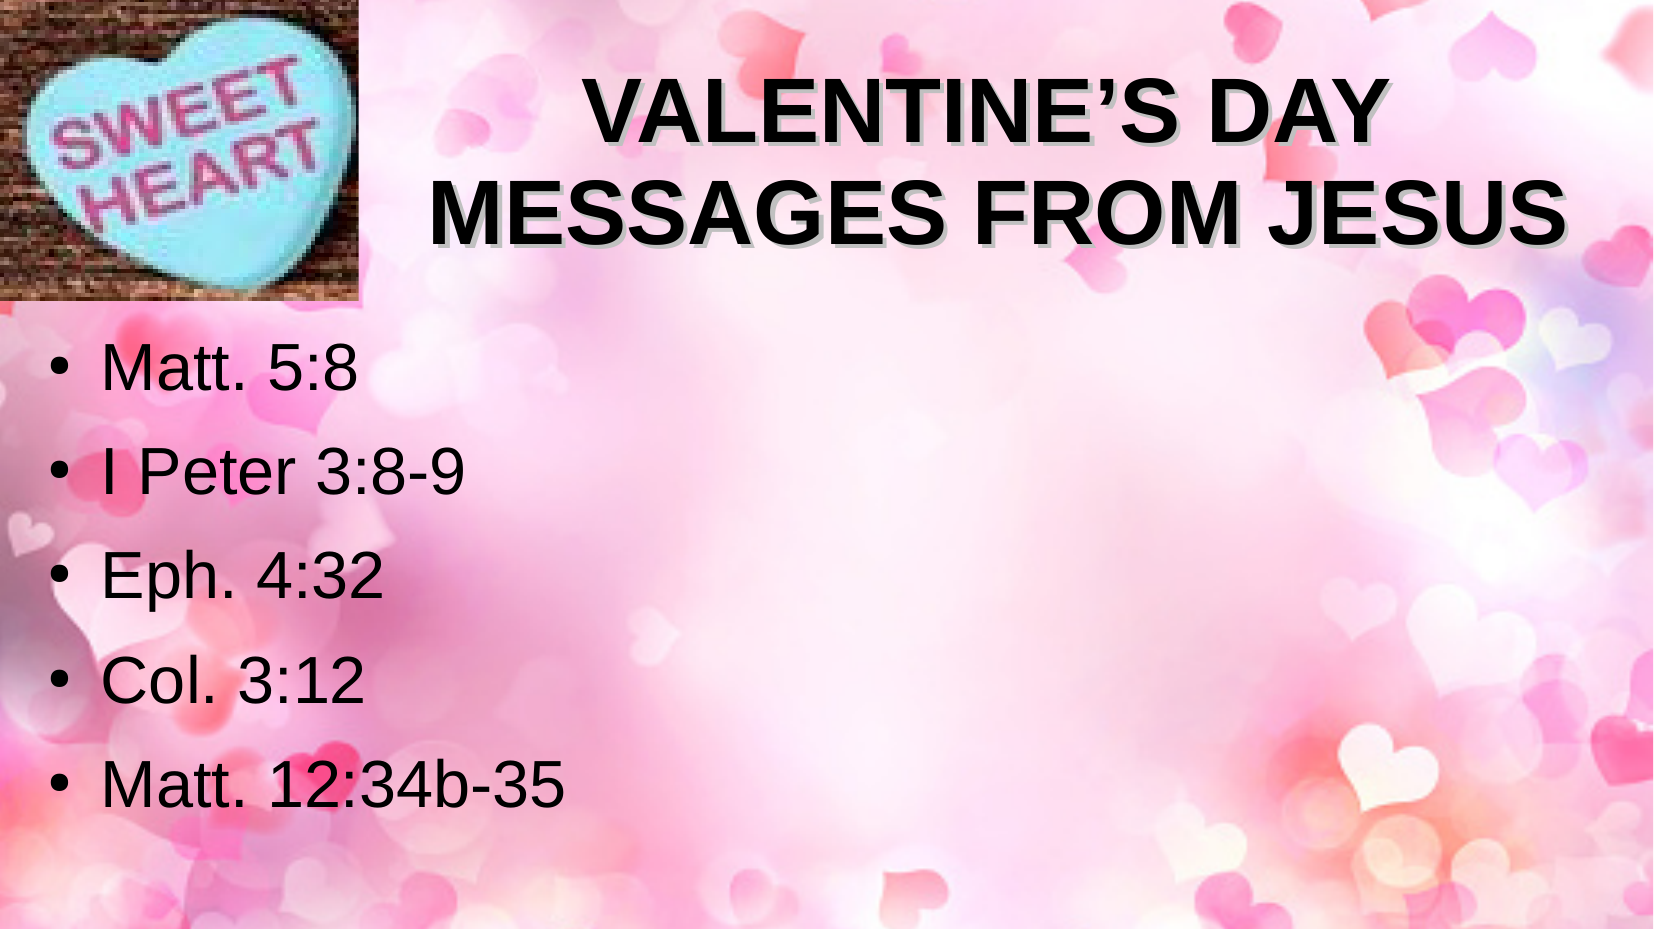

# VALENTINE’S DAY MESSAGES FROM JESUS
Matt. 5:8
I Peter 3:8-9
Eph. 4:32
Col. 3:12
Matt. 12:34b-35